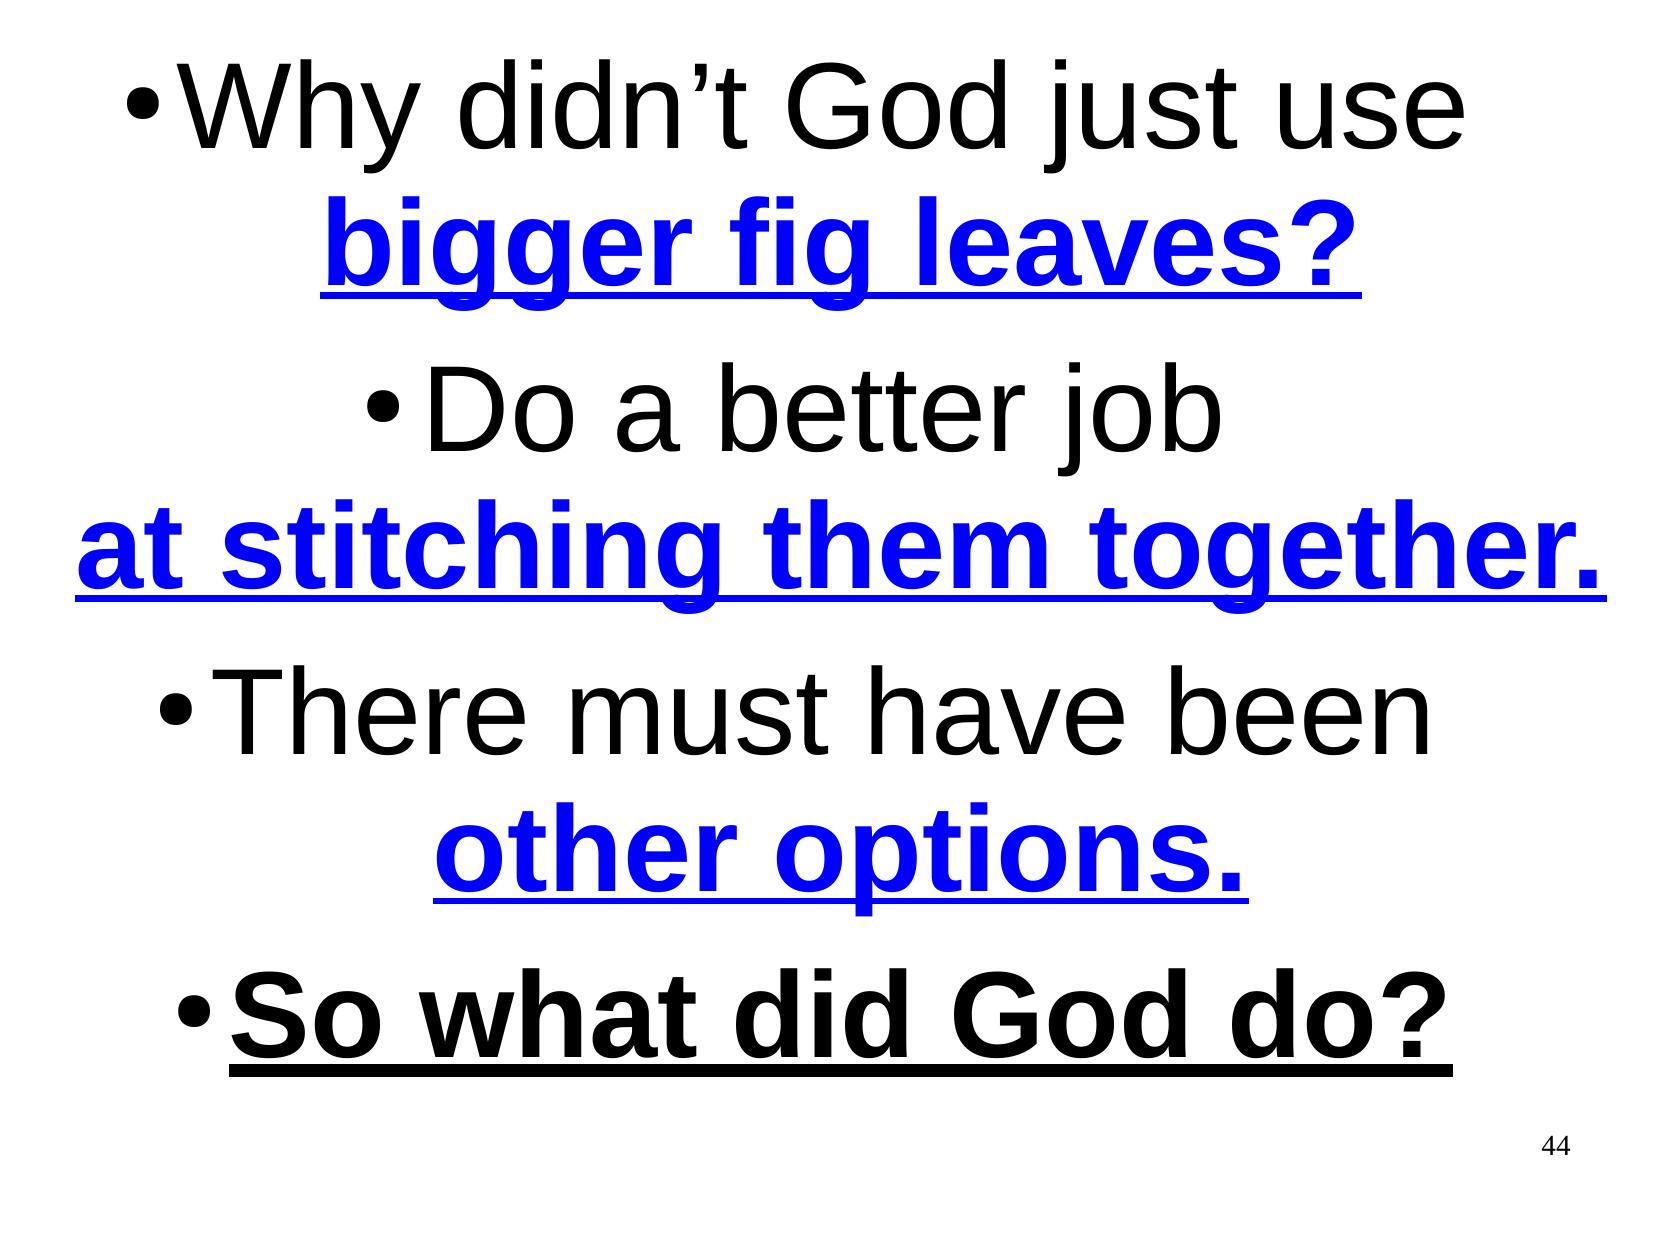

# Why didn’t God just use bigger fig leaves?
Do a better job
at stitching them together.
There must have been
other options.
So what did God do?
44